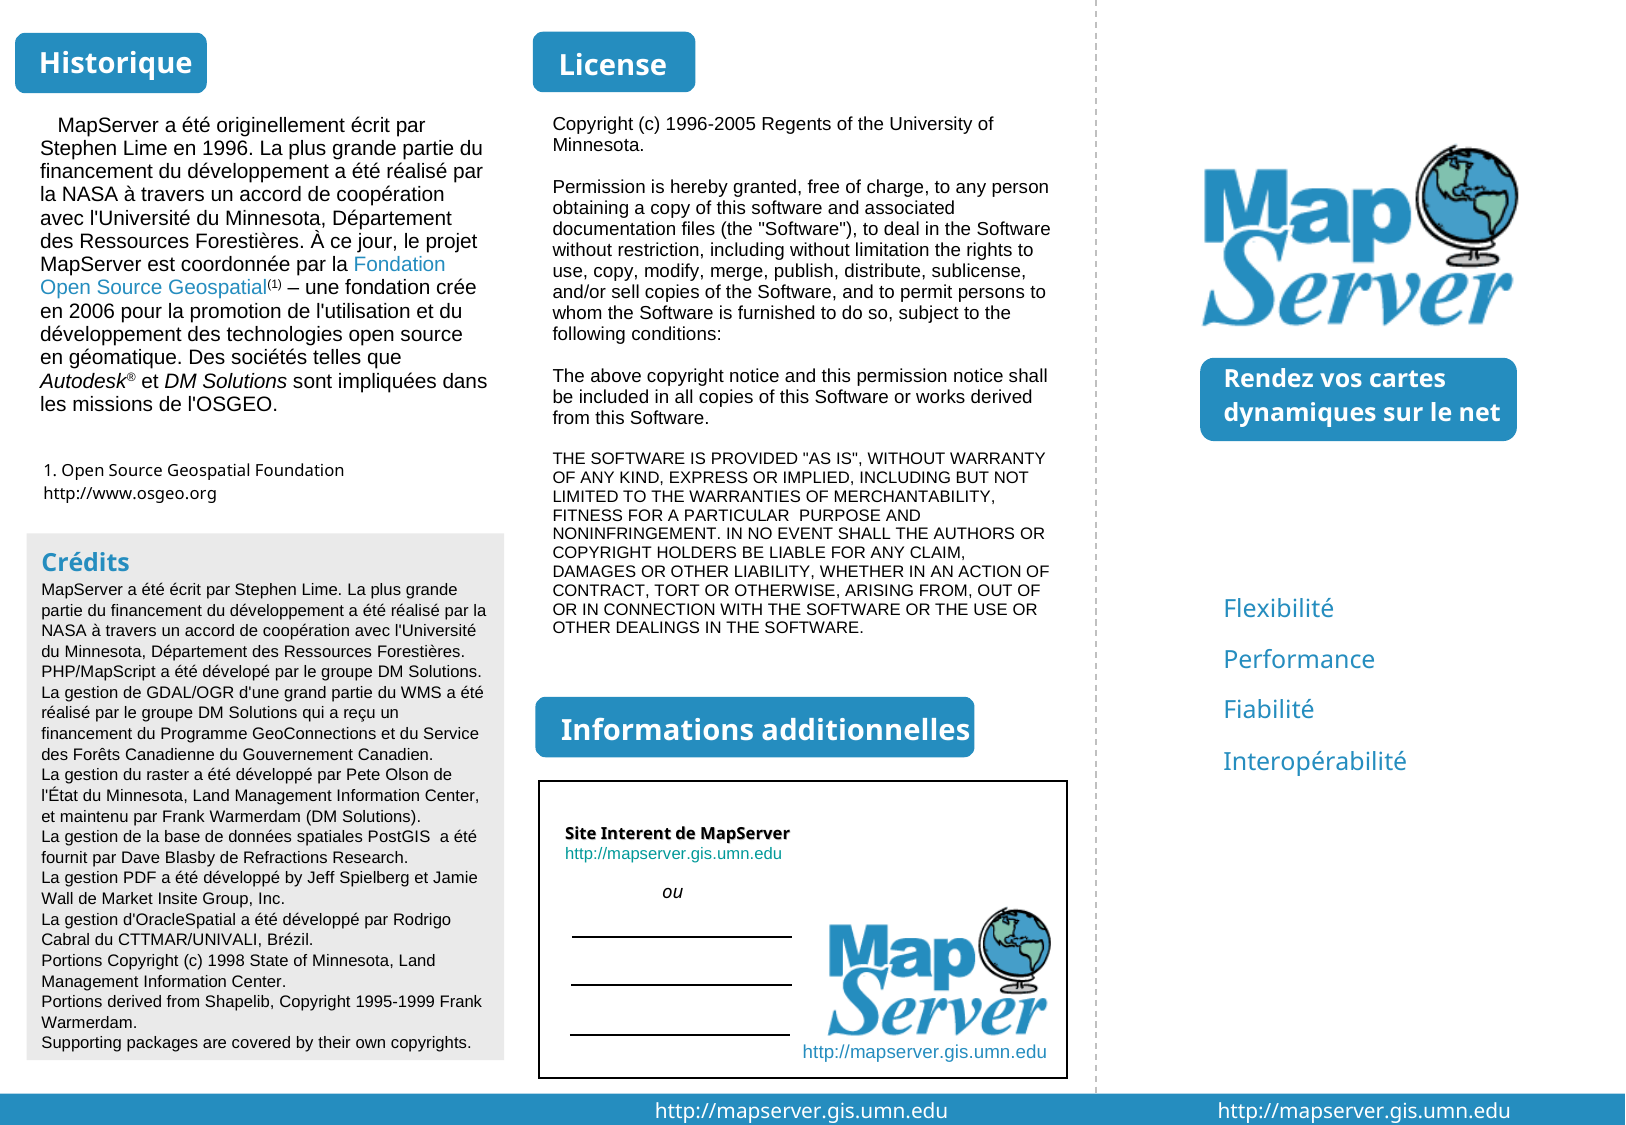

Historique
License
 MapServer a été originellement écrit par Stephen Lime en 1996. La plus grande partie du financement du développement a été réalisé par la NASA à travers un accord de coopération avec l'Université du Minnesota, Département des Ressources Forestières. À ce jour, le projet MapServer est coordonnée par la Fondation Open Source Geospatial(1) – une fondation crée en 2006 pour la promotion de l'utilisation et du développement des technologies open source en géomatique. Des sociétés telles que Autodesk® et DM Solutions sont impliquées dans les missions de l'OSGEO.
Copyright (c) 1996-2005 Regents of the University of Minnesota.
Permission is hereby granted, free of charge, to any person obtaining a copy of this software and associated documentation files (the "Software"), to deal in the Software without restriction, including without limitation the rights to use, copy, modify, merge, publish, distribute, sublicense, and/or sell copies of the Software, and to permit persons to whom the Software is furnished to do so, subject to the following conditions:
The above copyright notice and this permission notice shall be included in all copies of this Software or works derived from this Software.
THE SOFTWARE IS PROVIDED "AS IS", WITHOUT WARRANTY OF ANY KIND, EXPRESS OR IMPLIED, INCLUDING BUT NOT LIMITED TO THE WARRANTIES OF MERCHANTABILITY, FITNESS FOR A PARTICULAR PURPOSE AND NONINFRINGEMENT. IN NO EVENT SHALL THE AUTHORS OR COPYRIGHT HOLDERS BE LIABLE FOR ANY CLAIM, DAMAGES OR OTHER LIABILITY, WHETHER IN AN ACTION OF CONTRACT, TORT OR OTHERWISE, ARISING FROM, OUT OF OR IN CONNECTION WITH THE SOFTWARE OR THE USE OR OTHER DEALINGS IN THE SOFTWARE.
Rendez vos cartes
dynamiques sur le net
1. Open Source Geospatial Foundation
http://www.osgeo.org
Crédits
MapServer a été écrit par Stephen Lime. La plus grande partie du financement du développement a été réalisé par la NASA à travers un accord de coopération avec l'Université du Minnesota, Département des Ressources Forestières.
PHP/MapScript a été dévelopé par le groupe DM Solutions.
La gestion de GDAL/OGR d'une grand partie du WMS a été réalisé par le groupe DM Solutions qui a reçu un financement du Programme GeoConnections et du Service des Forêts Canadienne du Gouvernement Canadien.
La gestion du raster a été développé par Pete Olson de l'État du Minnesota, Land Management Information Center, et maintenu par Frank Warmerdam (DM Solutions).
La gestion de la base de données spatiales PostGIS a été fournit par Dave Blasby de Refractions Research.
La gestion PDF a été développé by Jeff Spielberg et Jamie Wall de Market Insite Group, Inc.
La gestion d'OracleSpatial a été développé par Rodrigo Cabral du CTTMAR/UNIVALI, Brézil.
Portions Copyright (c) 1998 State of Minnesota, Land Management Information Center.
Portions derived from Shapelib, Copyright 1995-1999 Frank Warmerdam.
Supporting packages are covered by their own copyrights.
Flexibilité
Performance
Fiabilité
Interopérabilité
Informations additionnelles :
Site Interent de MapServer
http://mapserver.gis.umn.edu
ou
http://mapserver.gis.umn.edu
http://mapserver.gis.umn.edu
http://mapserver.gis.umn.edu